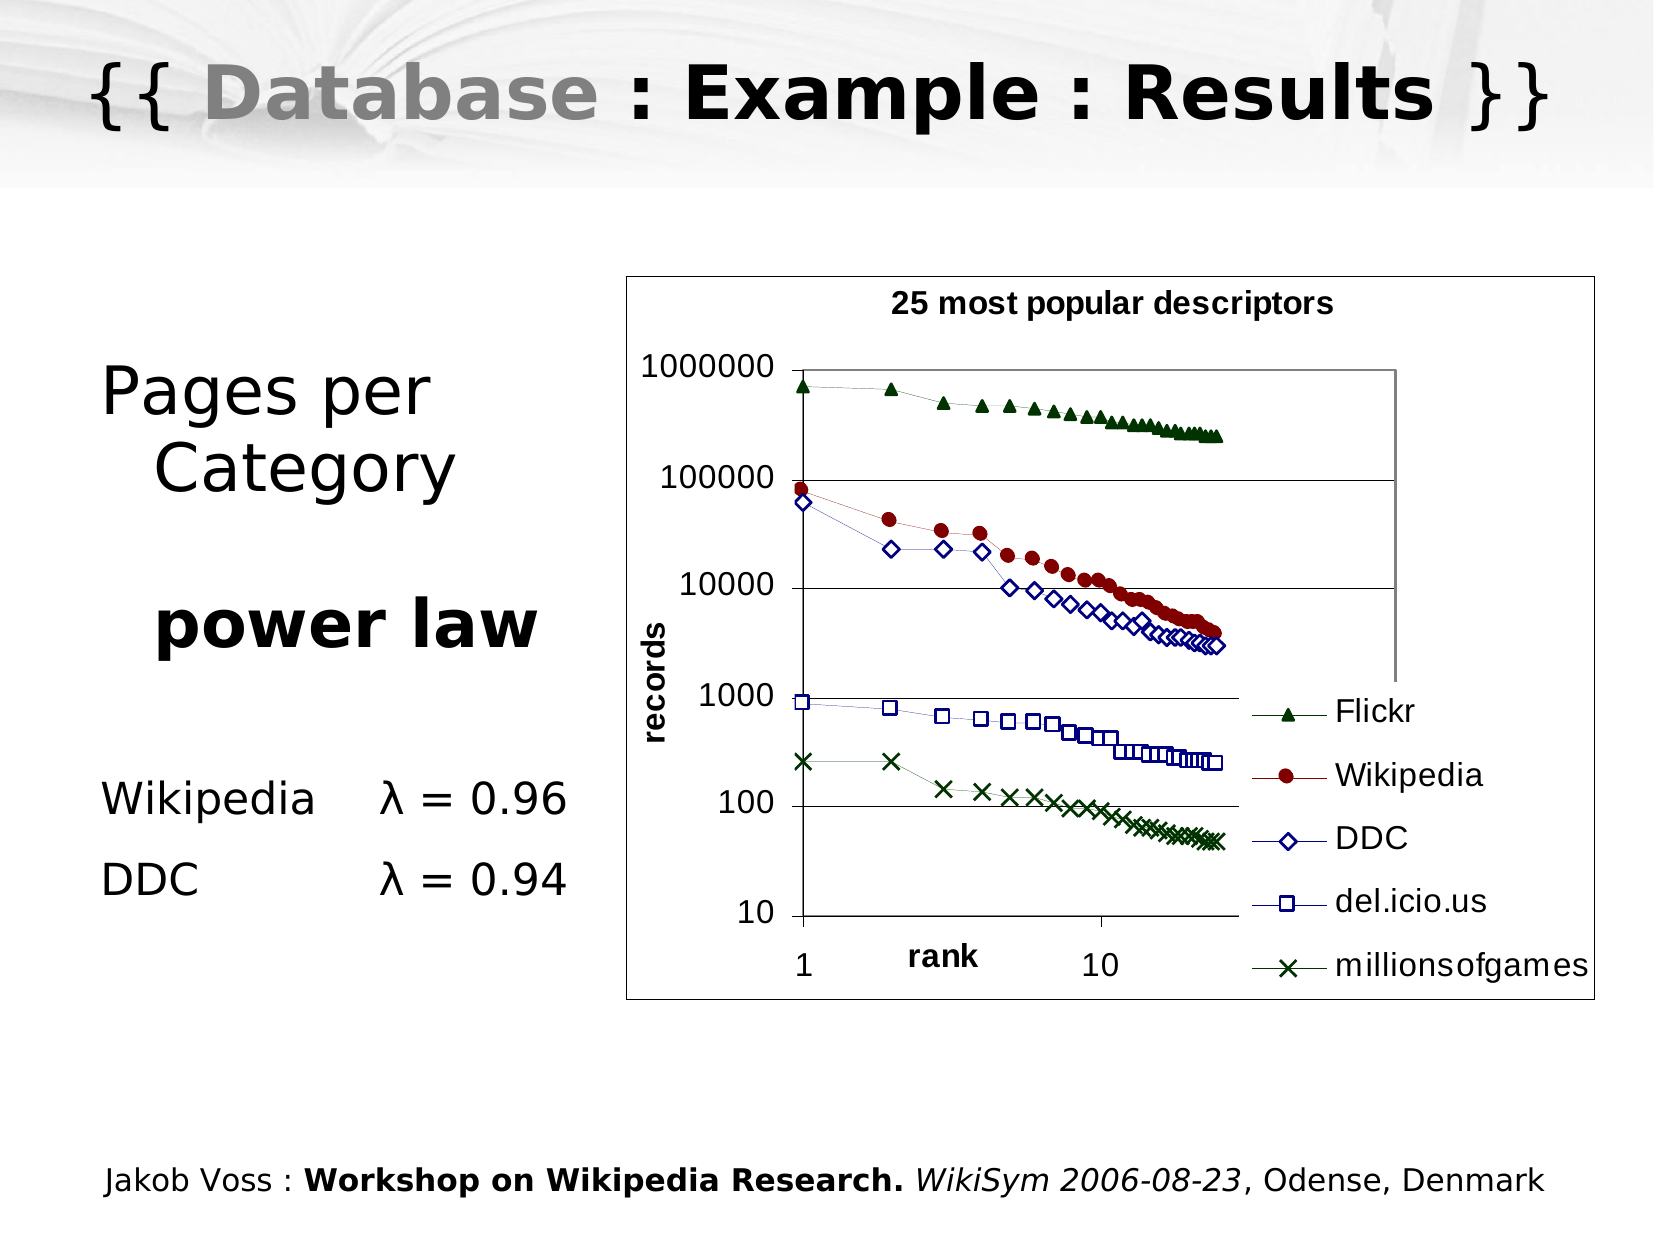

# {{ Database : Example : Results }}
Pages per
Category
power law
Wikipedia	λ = 0.96
DDC			λ = 0.94